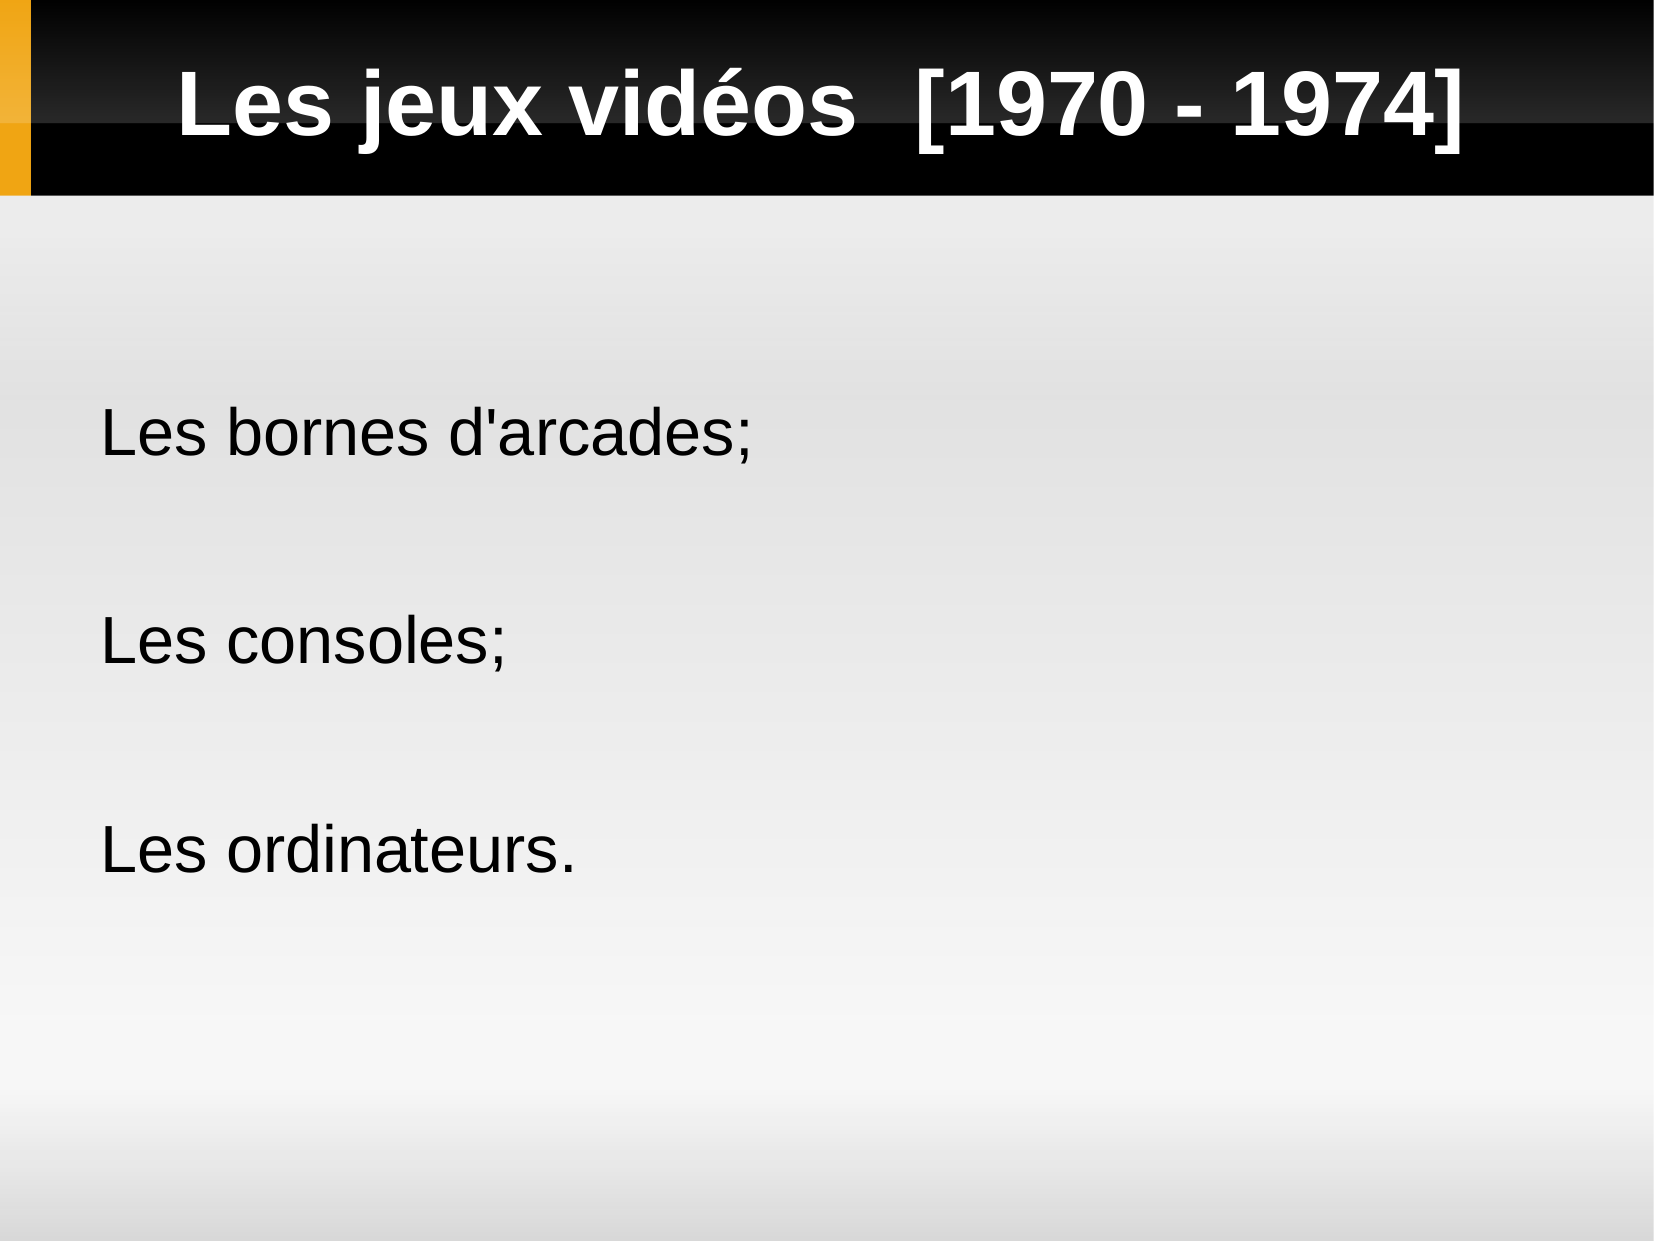

# Les jeux vidéos	[1970 - 1974]
Les bornes d'arcades;
Les consoles;
Les ordinateurs.